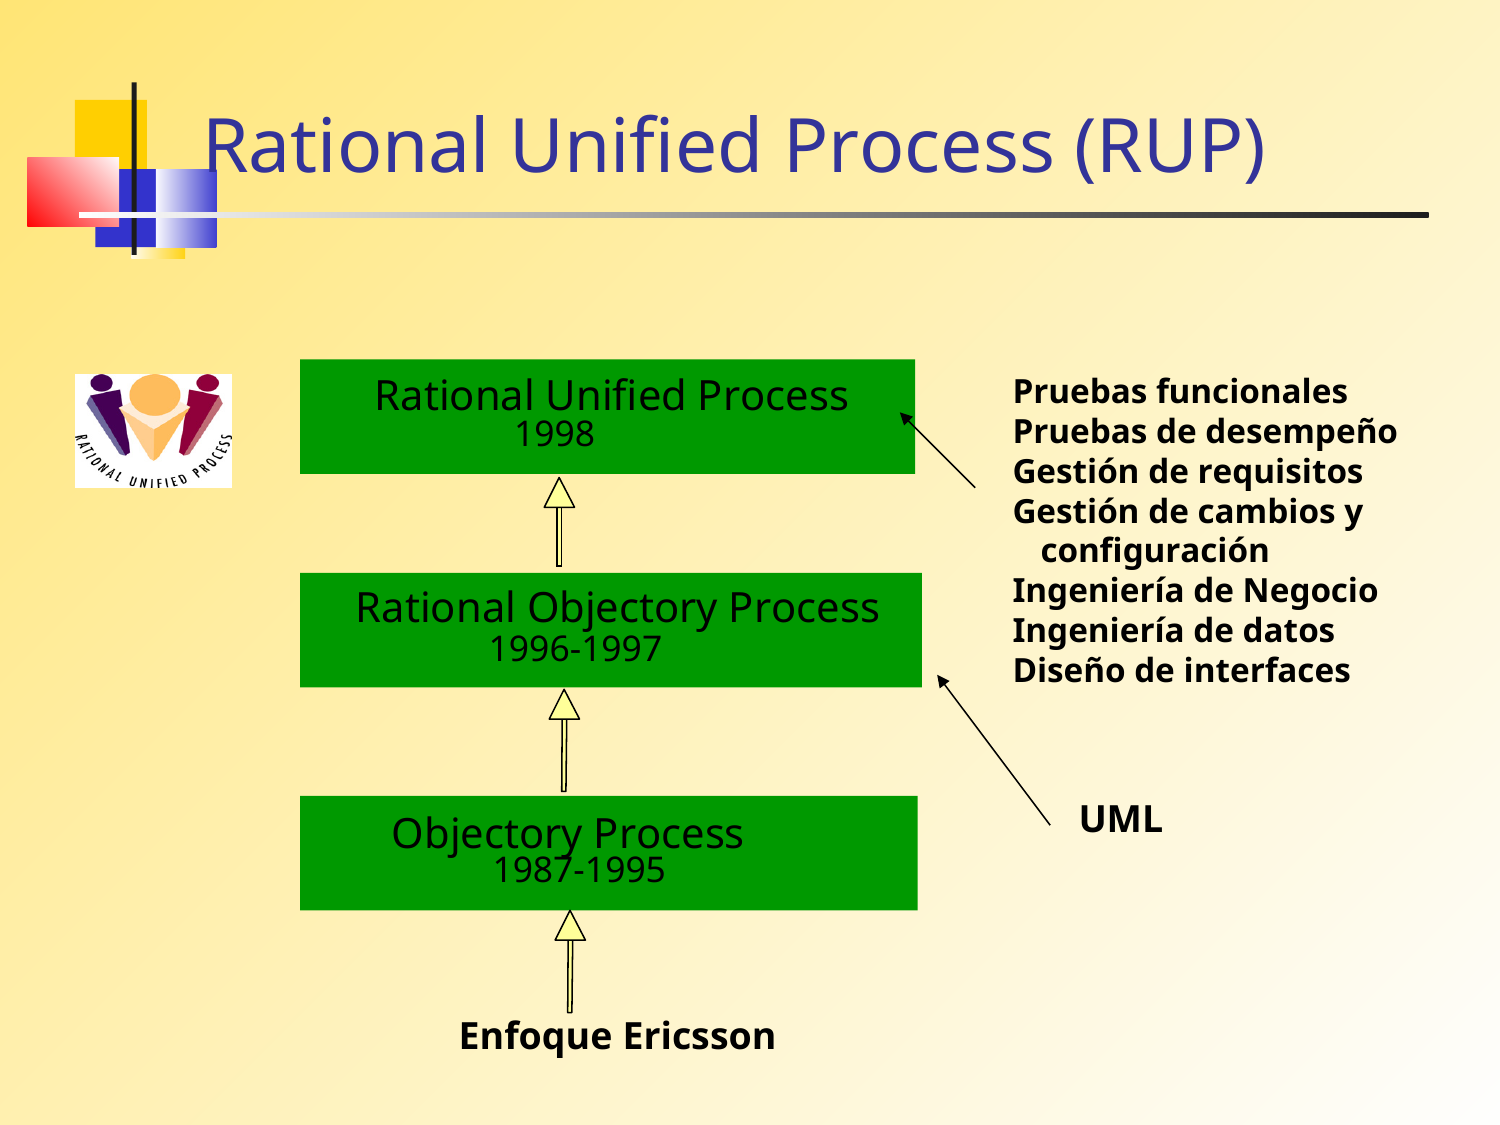

# Rational Unified Process (RUP)
Pruebas funcionales
Pruebas de desempeño
Gestión de requisitos
Gestión de cambios y
	configuración
Ingeniería de Negocio
Ingeniería de datos
Diseño de interfaces
Rational Unified Process
1998
 Rational Objectory Process
1996-1997
UML
Objectory Process
1987-1995
Enfoque Ericsson